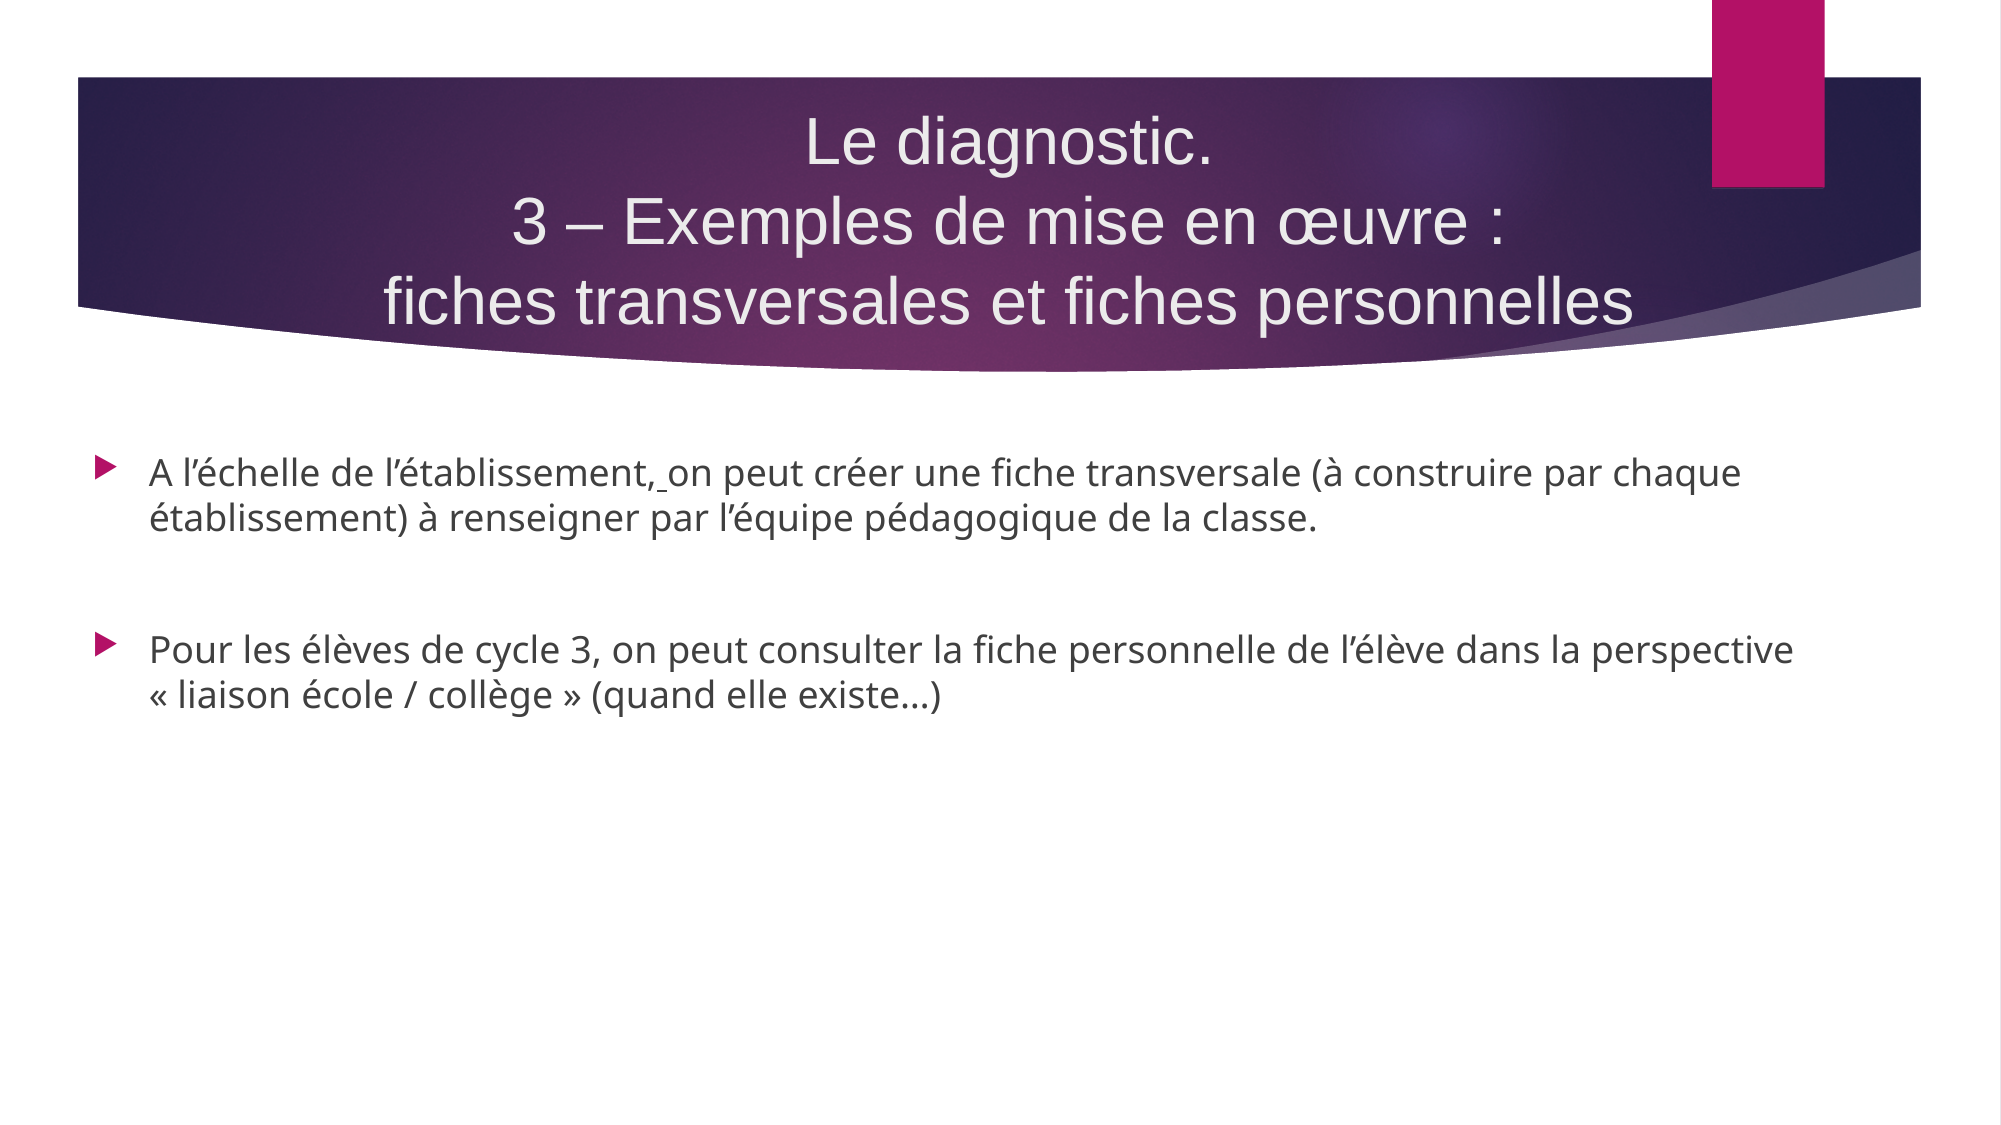

# Le diagnostic. 3 – Exemples de mise en œuvre : fiches transversales et fiches personnelles
A l’échelle de l’établissement, on peut créer une fiche transversale (à construire par chaque établissement) à renseigner par l’équipe pédagogique de la classe.
Pour les élèves de cycle 3, on peut consulter la fiche personnelle de l’élève dans la perspective « liaison école / collège » (quand elle existe…)